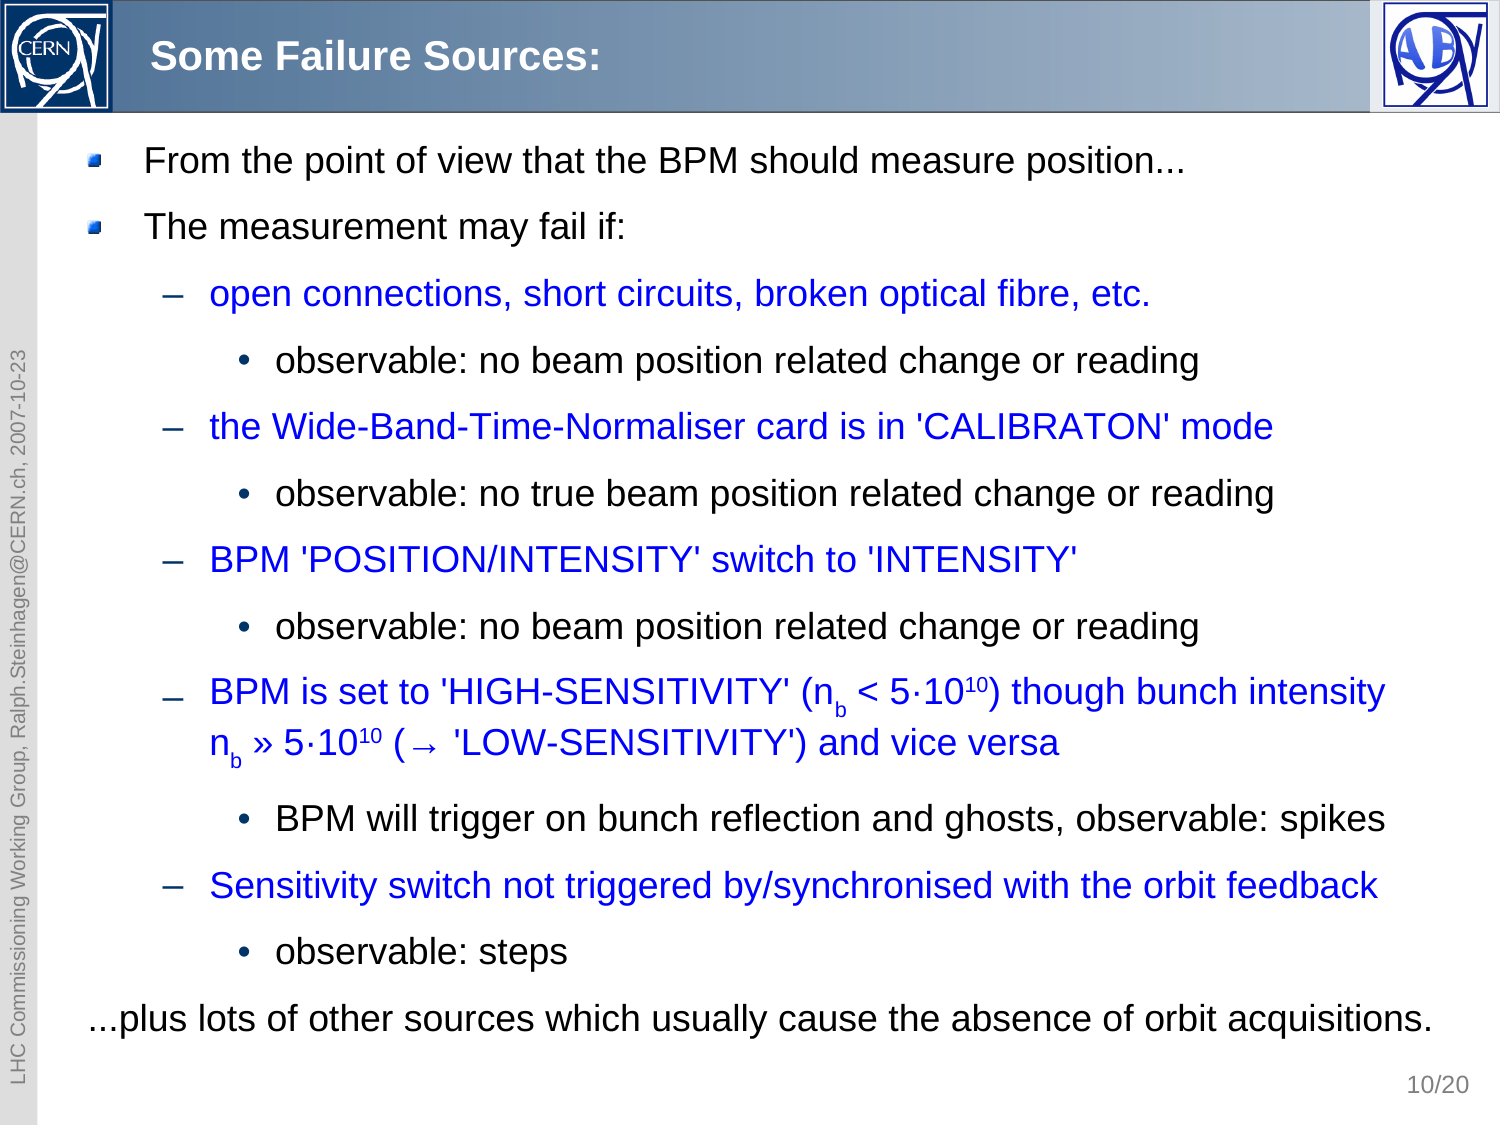

# Some Failure Sources:
From the point of view that the BPM should measure position...
The measurement may fail if:
open connections, short circuits, broken optical fibre, etc.
observable: no beam position related change or reading
the Wide-Band-Time-Normaliser card is in 'CALIBRATON' mode
observable: no true beam position related change or reading
BPM 'POSITION/INTENSITY' switch to 'INTENSITY'
observable: no beam position related change or reading
BPM is set to 'HIGH-SENSITIVITY' (nb < 5·1010) though bunch intensity 	nb » 5·1010 (→ 'LOW-SENSITIVITY') and vice versa
BPM will trigger on bunch reflection and ghosts, observable: spikes
Sensitivity switch not triggered by/synchronised with the orbit feedback
observable: steps
...plus lots of other sources which usually cause the absence of orbit acquisitions.